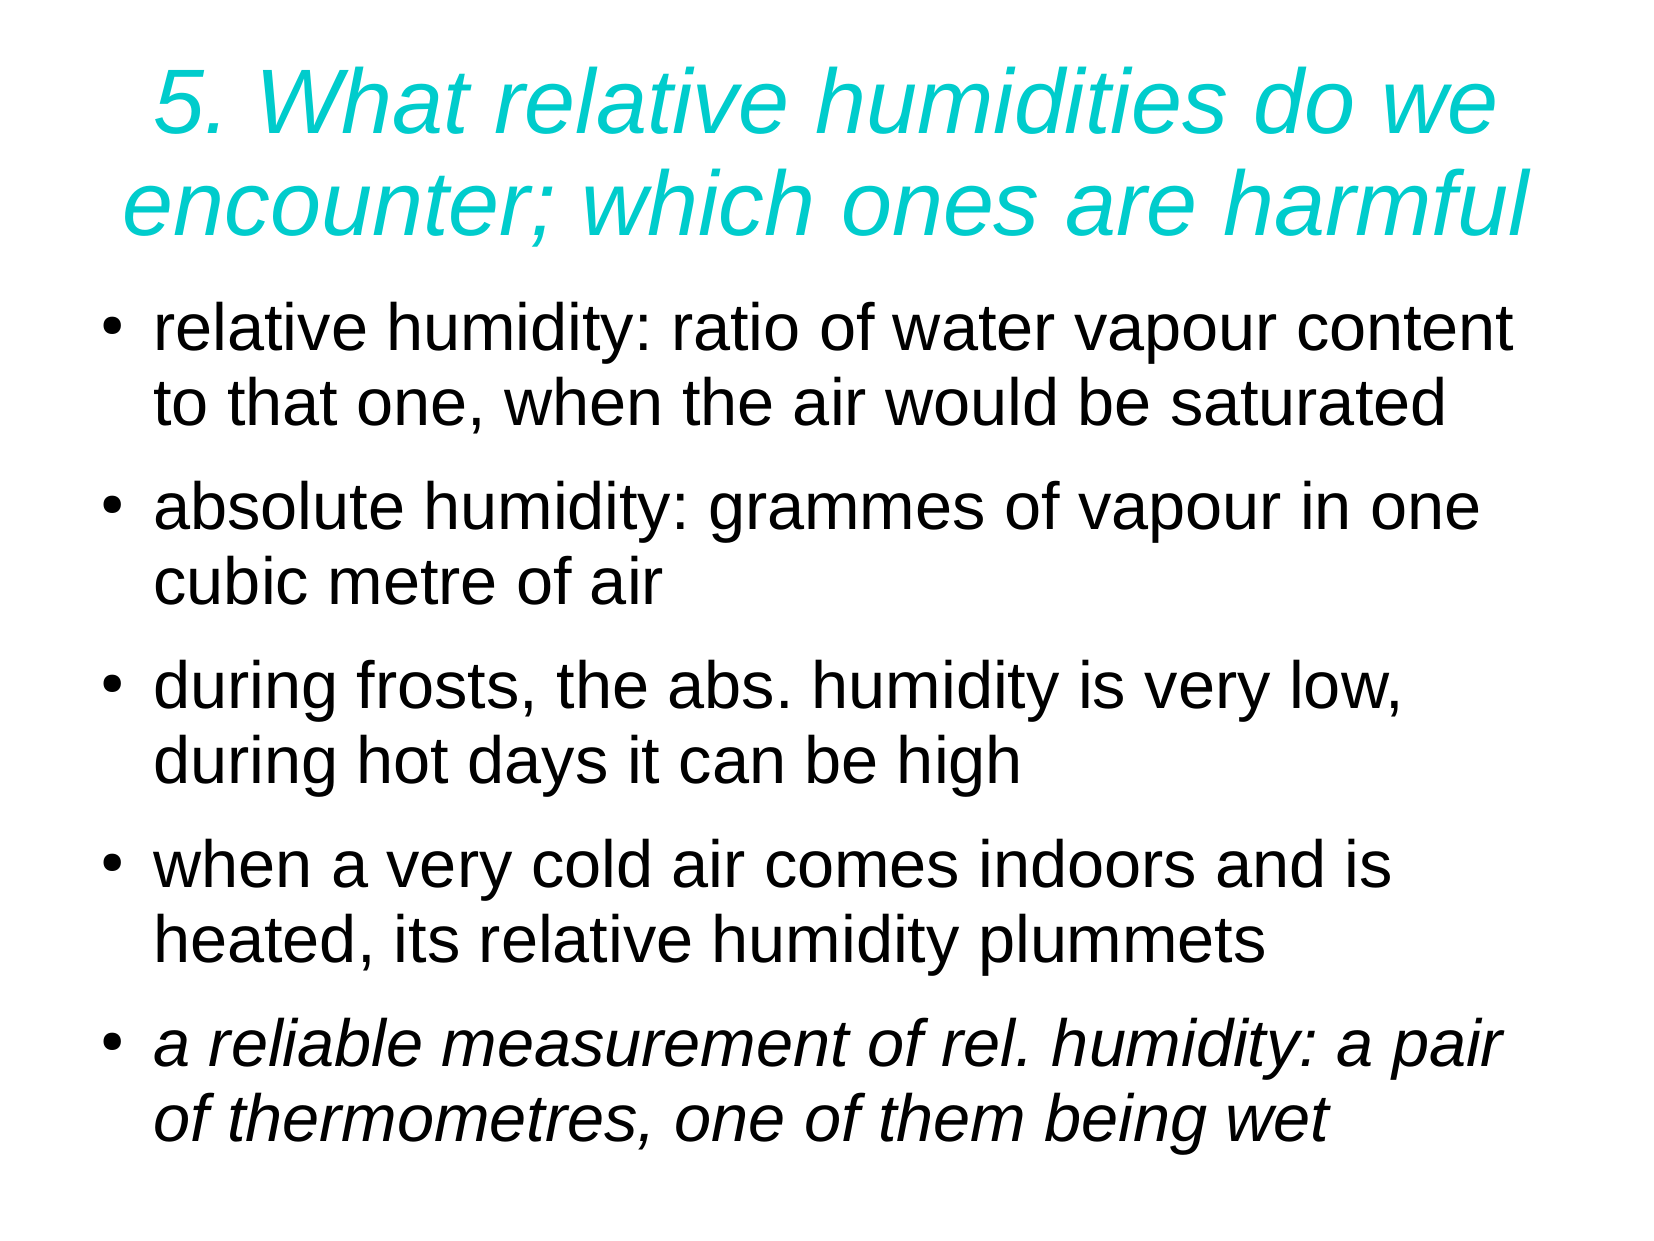

# 5. What relative humidities do we encounter; which ones are harmful
relative humidity: ratio of water vapour content to that one, when the air would be saturated
absolute humidity: grammes of vapour in one cubic metre of air
during frosts, the abs. humidity is very low, during hot days it can be high
when a very cold air comes indoors and is heated, its relative humidity plummets
a reliable measurement of rel. humidity: a pair of thermometres, one of them being wet